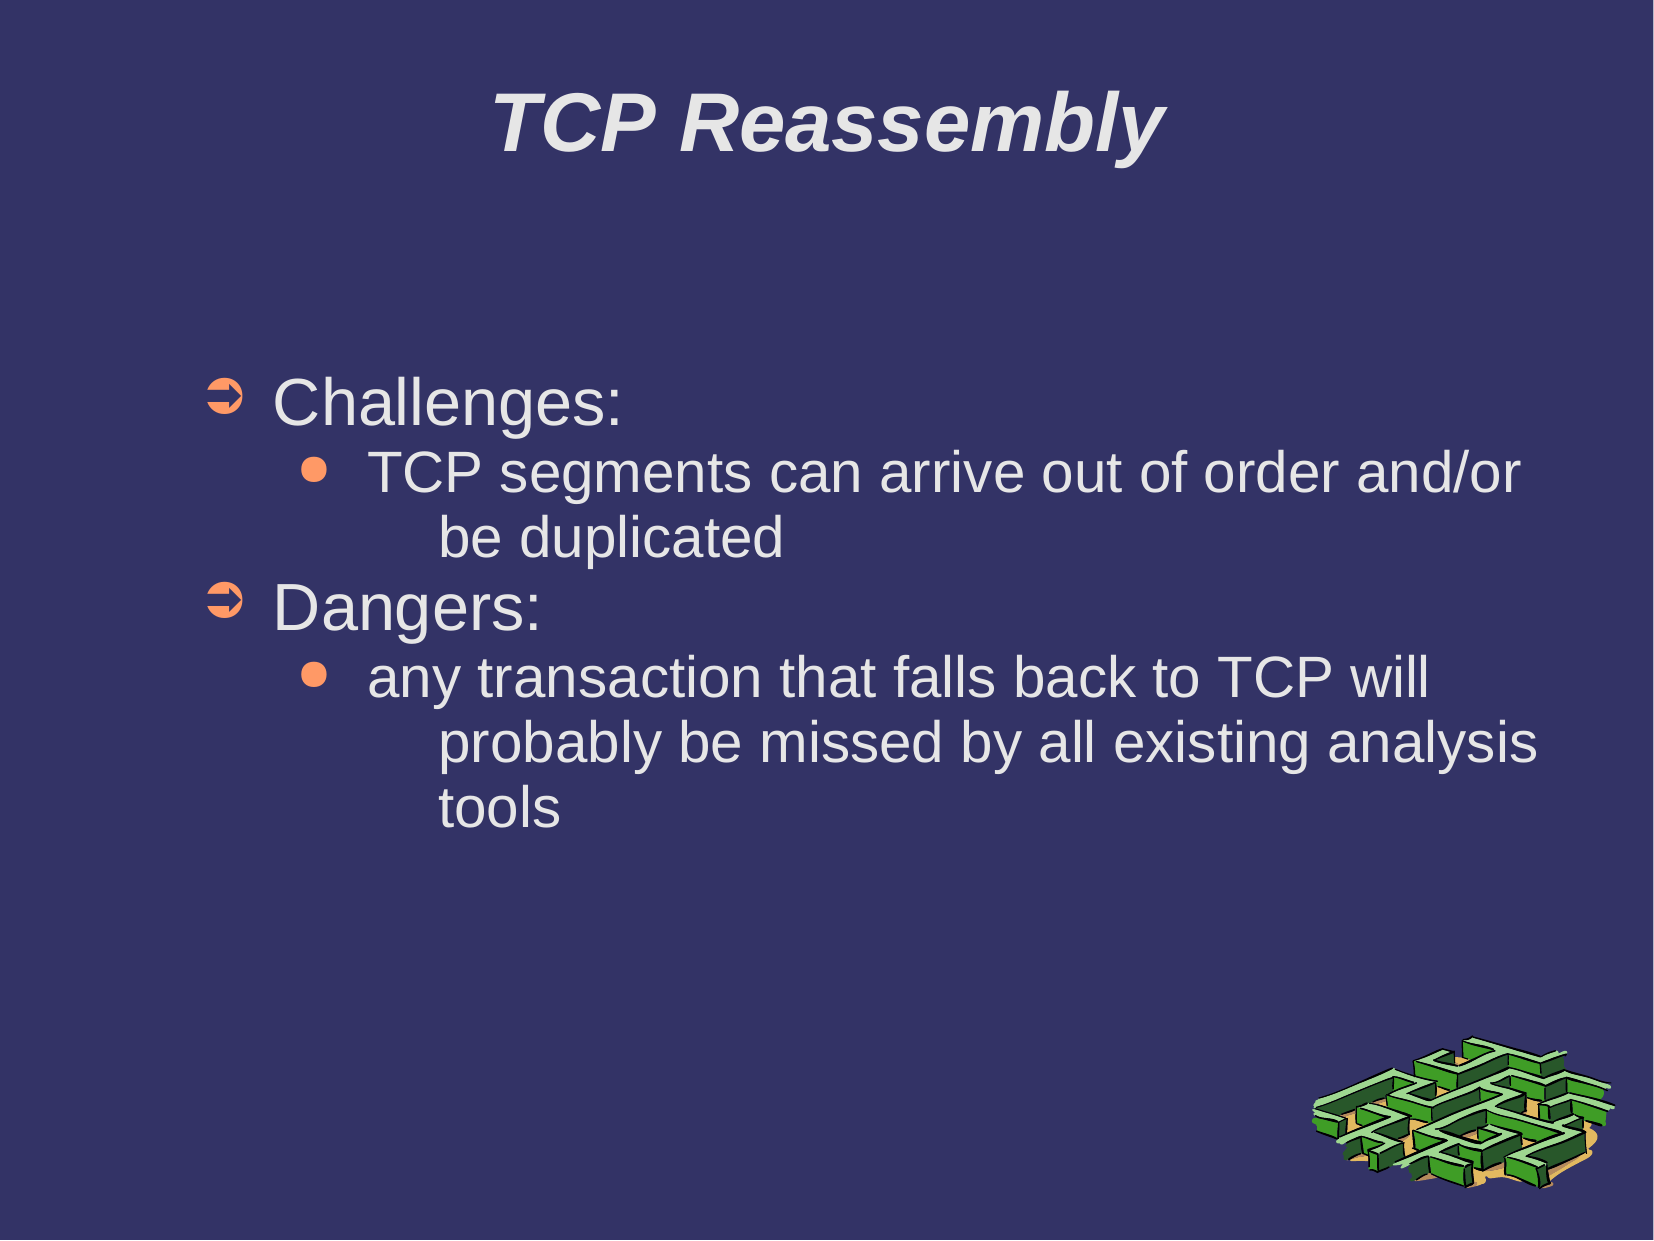

# TCP Reassembly
Challenges:
TCP segments can arrive out of order and/or be duplicated
Dangers:
any transaction that falls back to TCP will probably be missed by all existing analysis tools